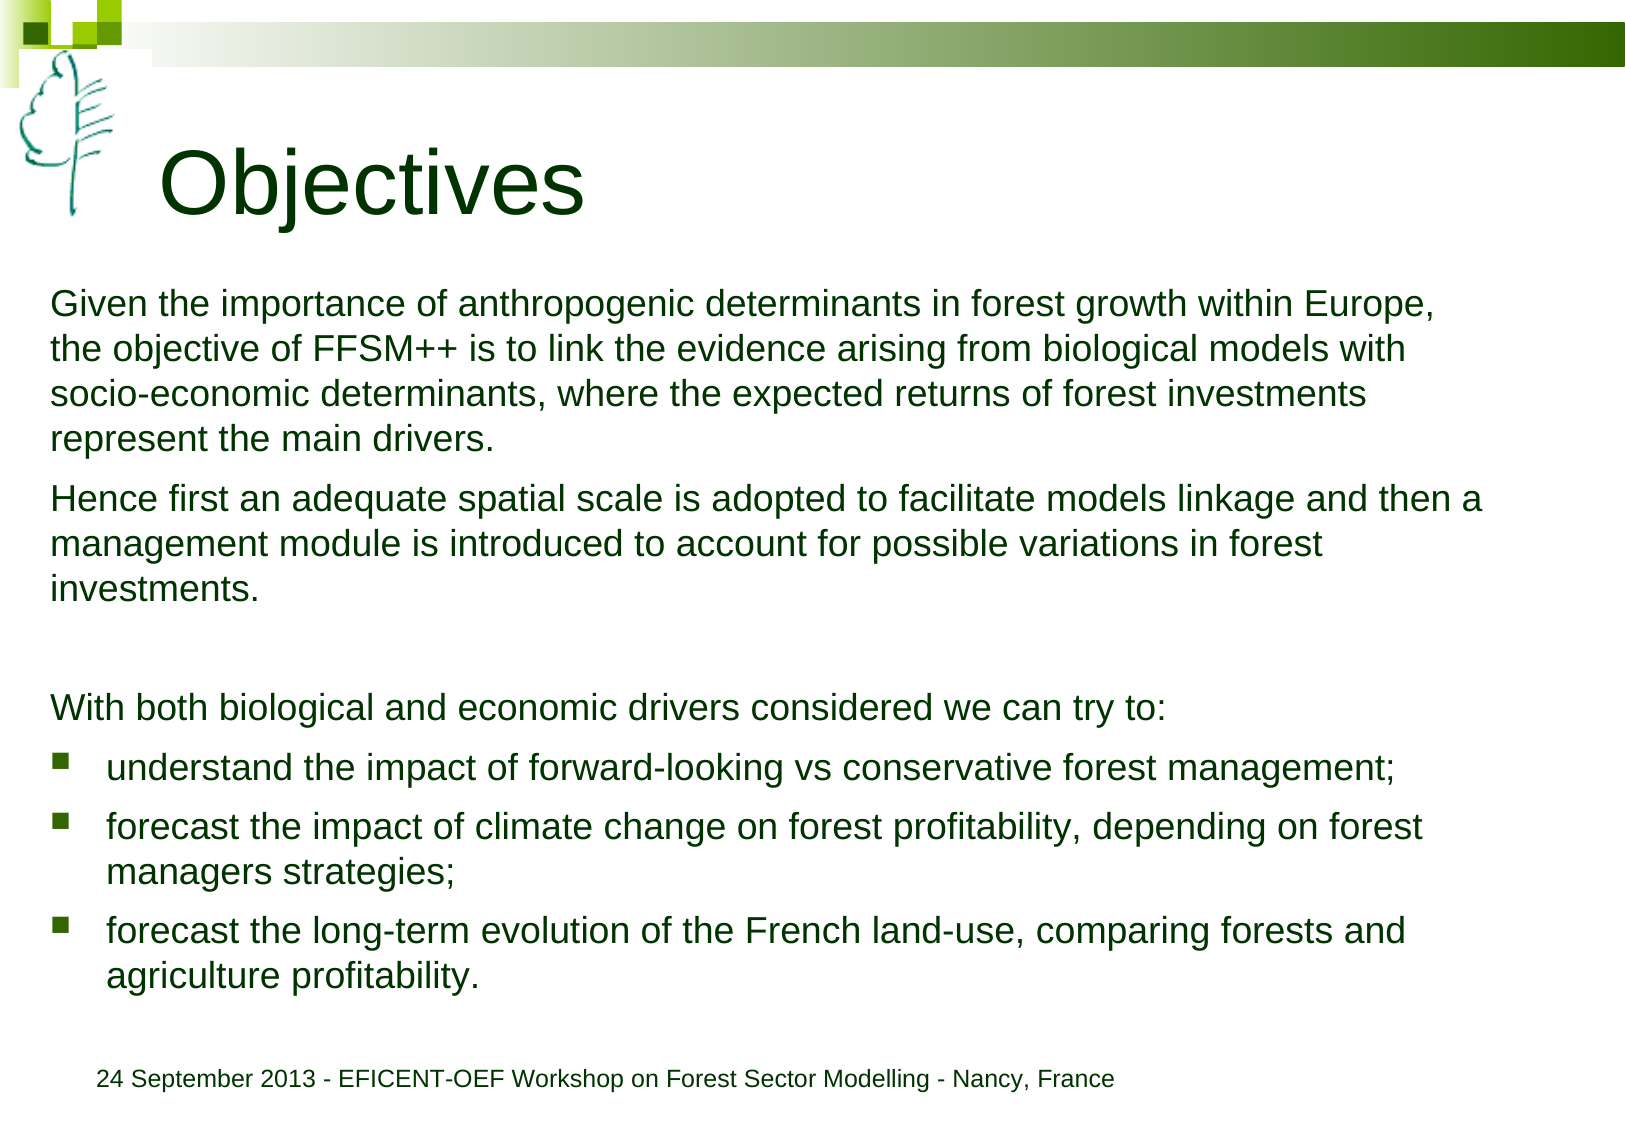

# Objectives
Given the importance of anthropogenic determinants in forest growth within Europe, the objective of FFSM++ is to link the evidence arising from biological models with socio-economic determinants, where the expected returns of forest investments represent the main drivers.
Hence first an adequate spatial scale is adopted to facilitate models linkage and then a management module is introduced to account for possible variations in forest investments.
With both biological and economic drivers considered we can try to:
understand the impact of forward-looking vs conservative forest management;
forecast the impact of climate change on forest profitability, depending on forest managers strategies;
forecast the long-term evolution of the French land-use, comparing forests and agriculture profitability.